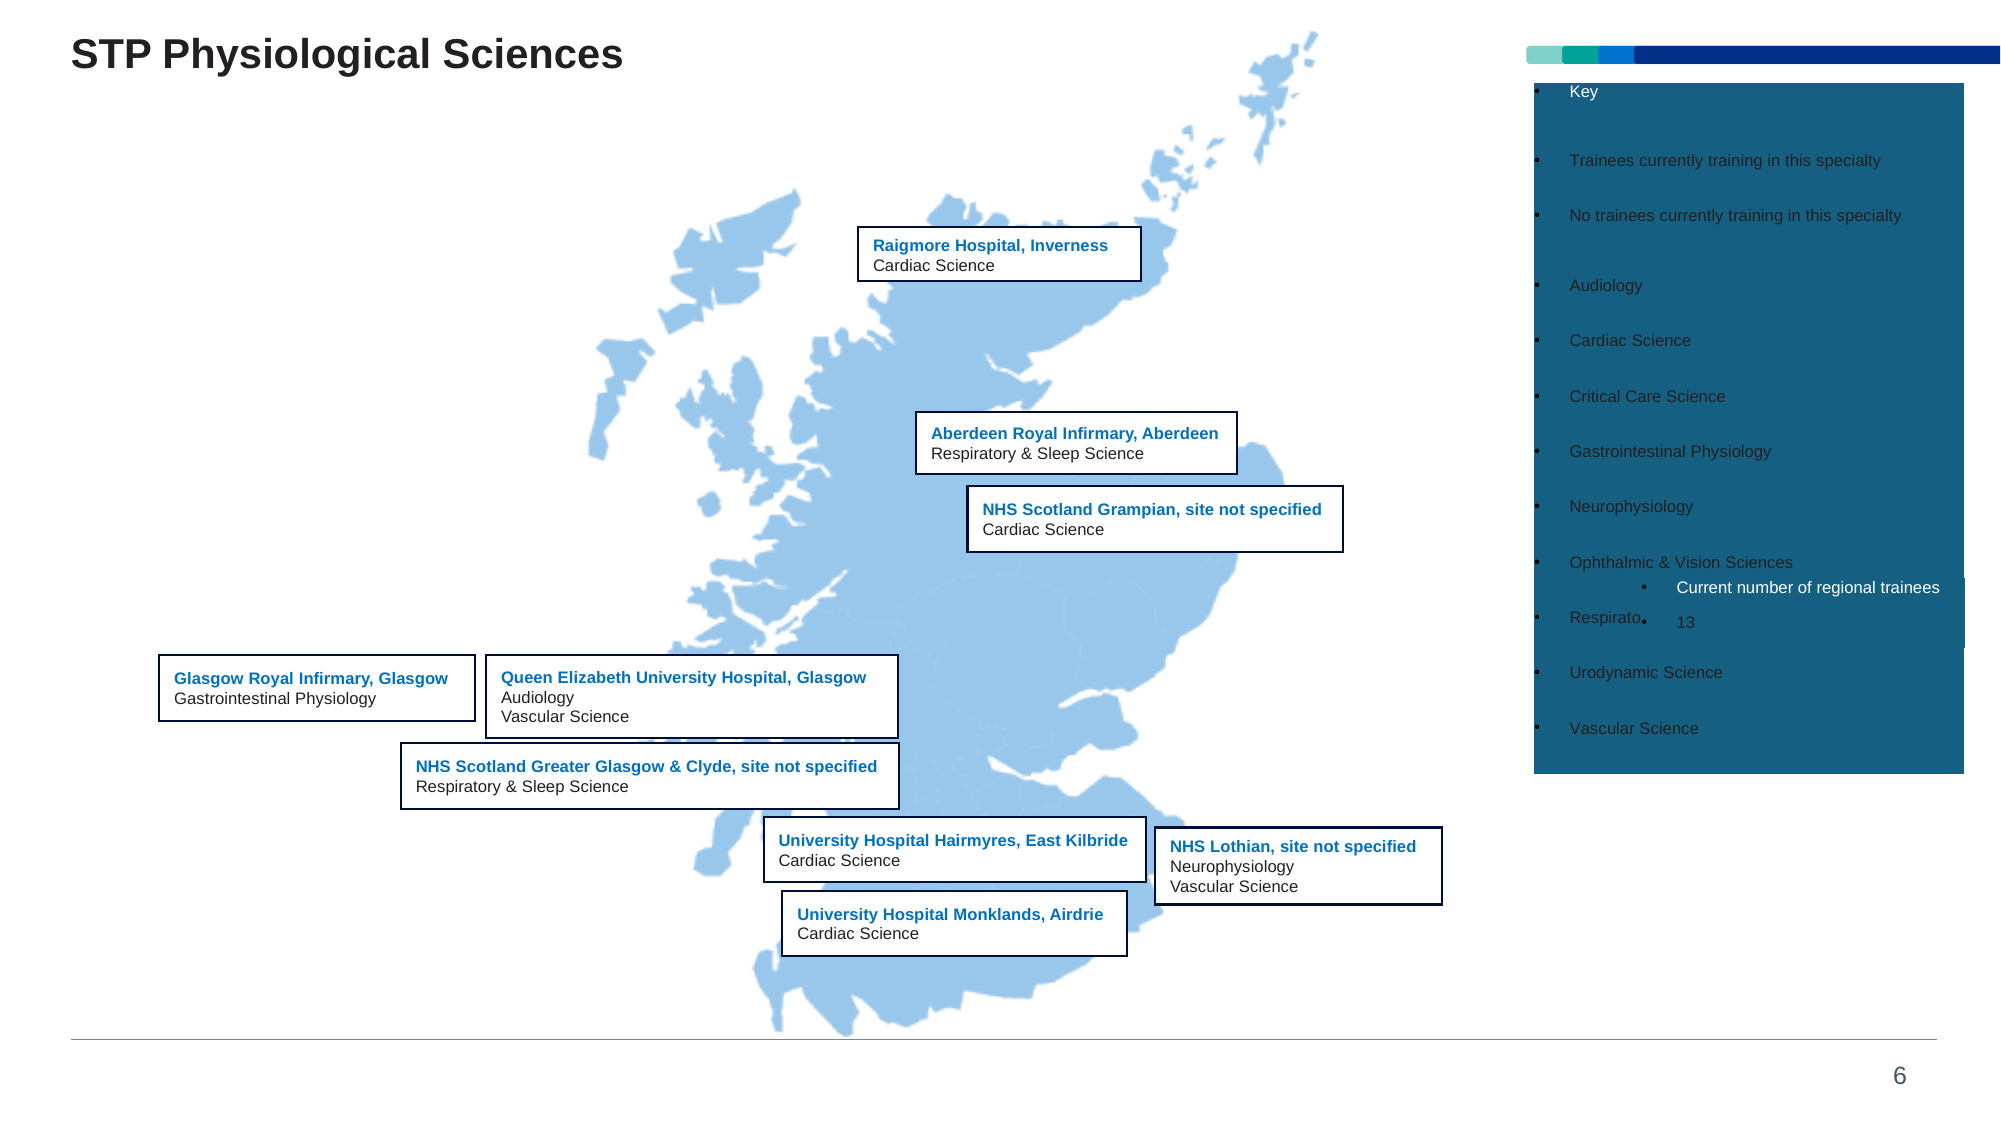

# STP Physiological Sciences
| Key | |
| --- | --- |
| Trainees currently training in this specialty | |
| No trainees currently training in this specialty | |
| Specialty | |
| --- | --- |
| Audiology | |
| Cardiac Science | |
| Critical Care Science | |
| Gastrointestinal Physiology | |
| Neurophysiology | |
| Ophthalmic & Vision Sciences | |
| Respiratory & Sleep Science | |
| Urodynamic Science | |
| Vascular Science | |
Raigmore Hospital, Inverness
Cardiac Science
Aberdeen Royal Infirmary, Aberdeen
Respiratory & Sleep Science
NHS Scotland Grampian, site not specified
Cardiac Science
| Current number of regional trainees |
| --- |
| 13 |
Glasgow Royal Infirmary, Glasgow
Gastrointestinal Physiology
Queen Elizabeth University Hospital, Glasgow
Audiology
Vascular Science
NHS Scotland Greater Glasgow & Clyde, site not specified
Respiratory & Sleep Science
University Hospital Hairmyres, East Kilbride
Cardiac Science
NHS Lothian, site not specified
Neurophysiology
Vascular Science
University Hospital Monklands, Airdrie
Cardiac Science